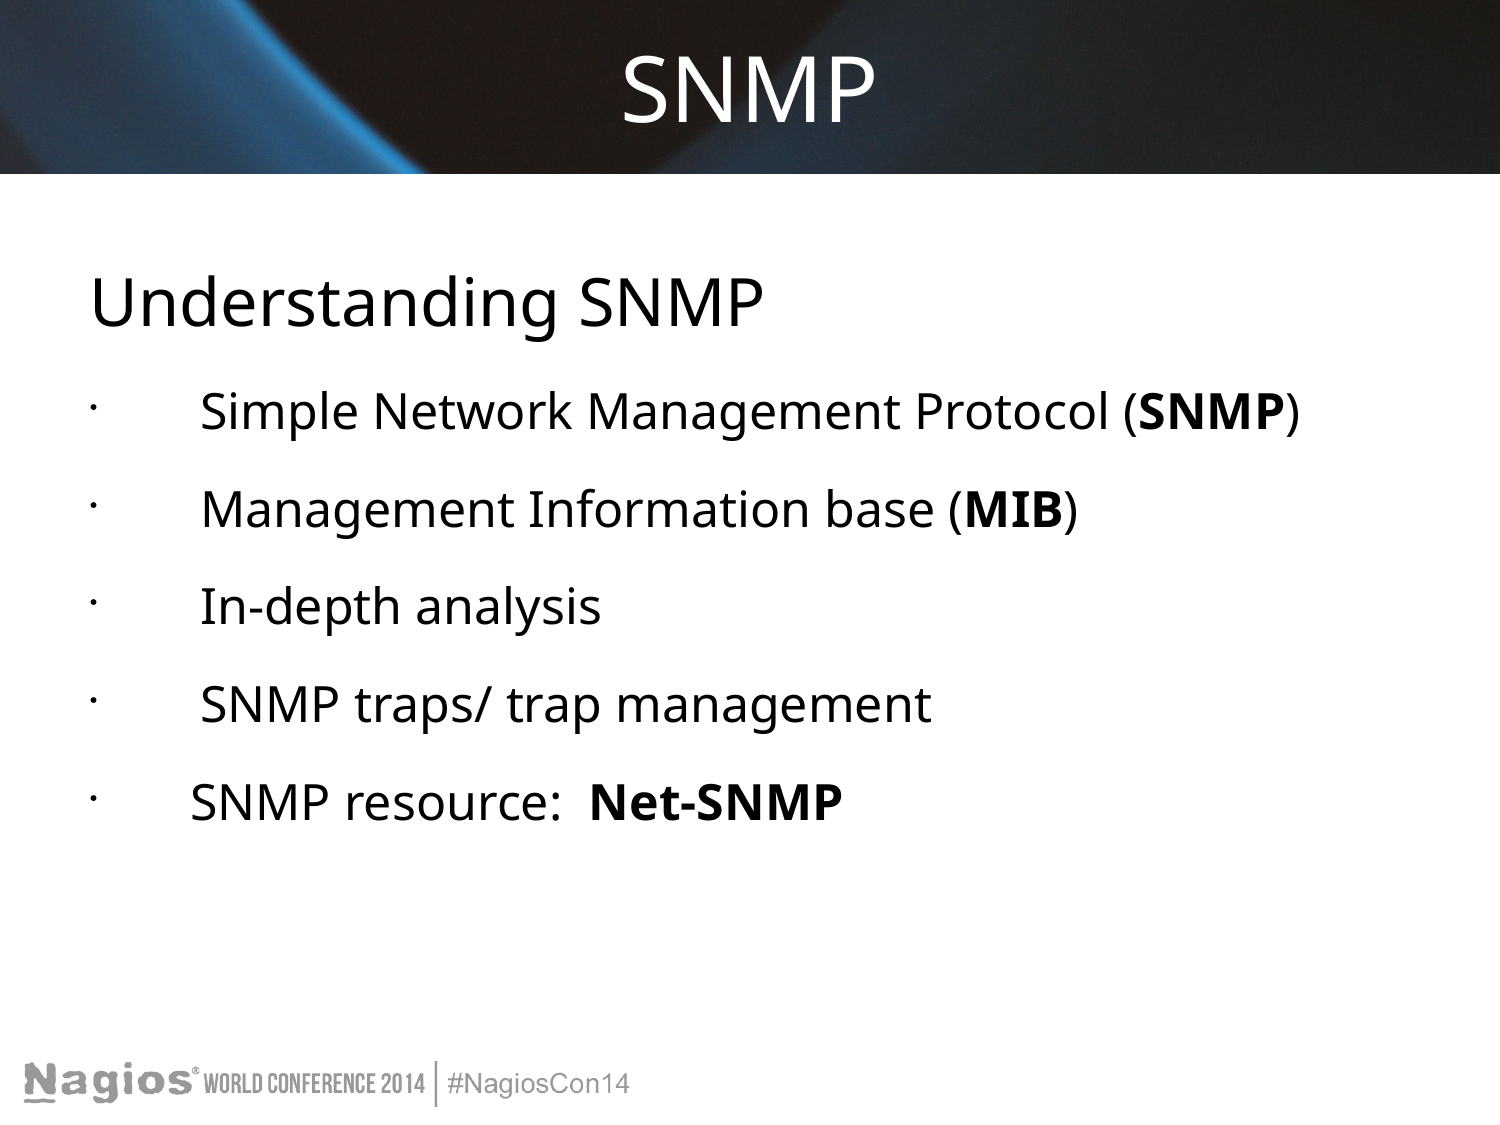

# SNMP
Understanding SNMP
	Simple Network Management Protocol (SNMP)
	Management Information base (MIB)
	In-depth analysis
	SNMP traps/ trap management
 SNMP resource: Net-SNMP